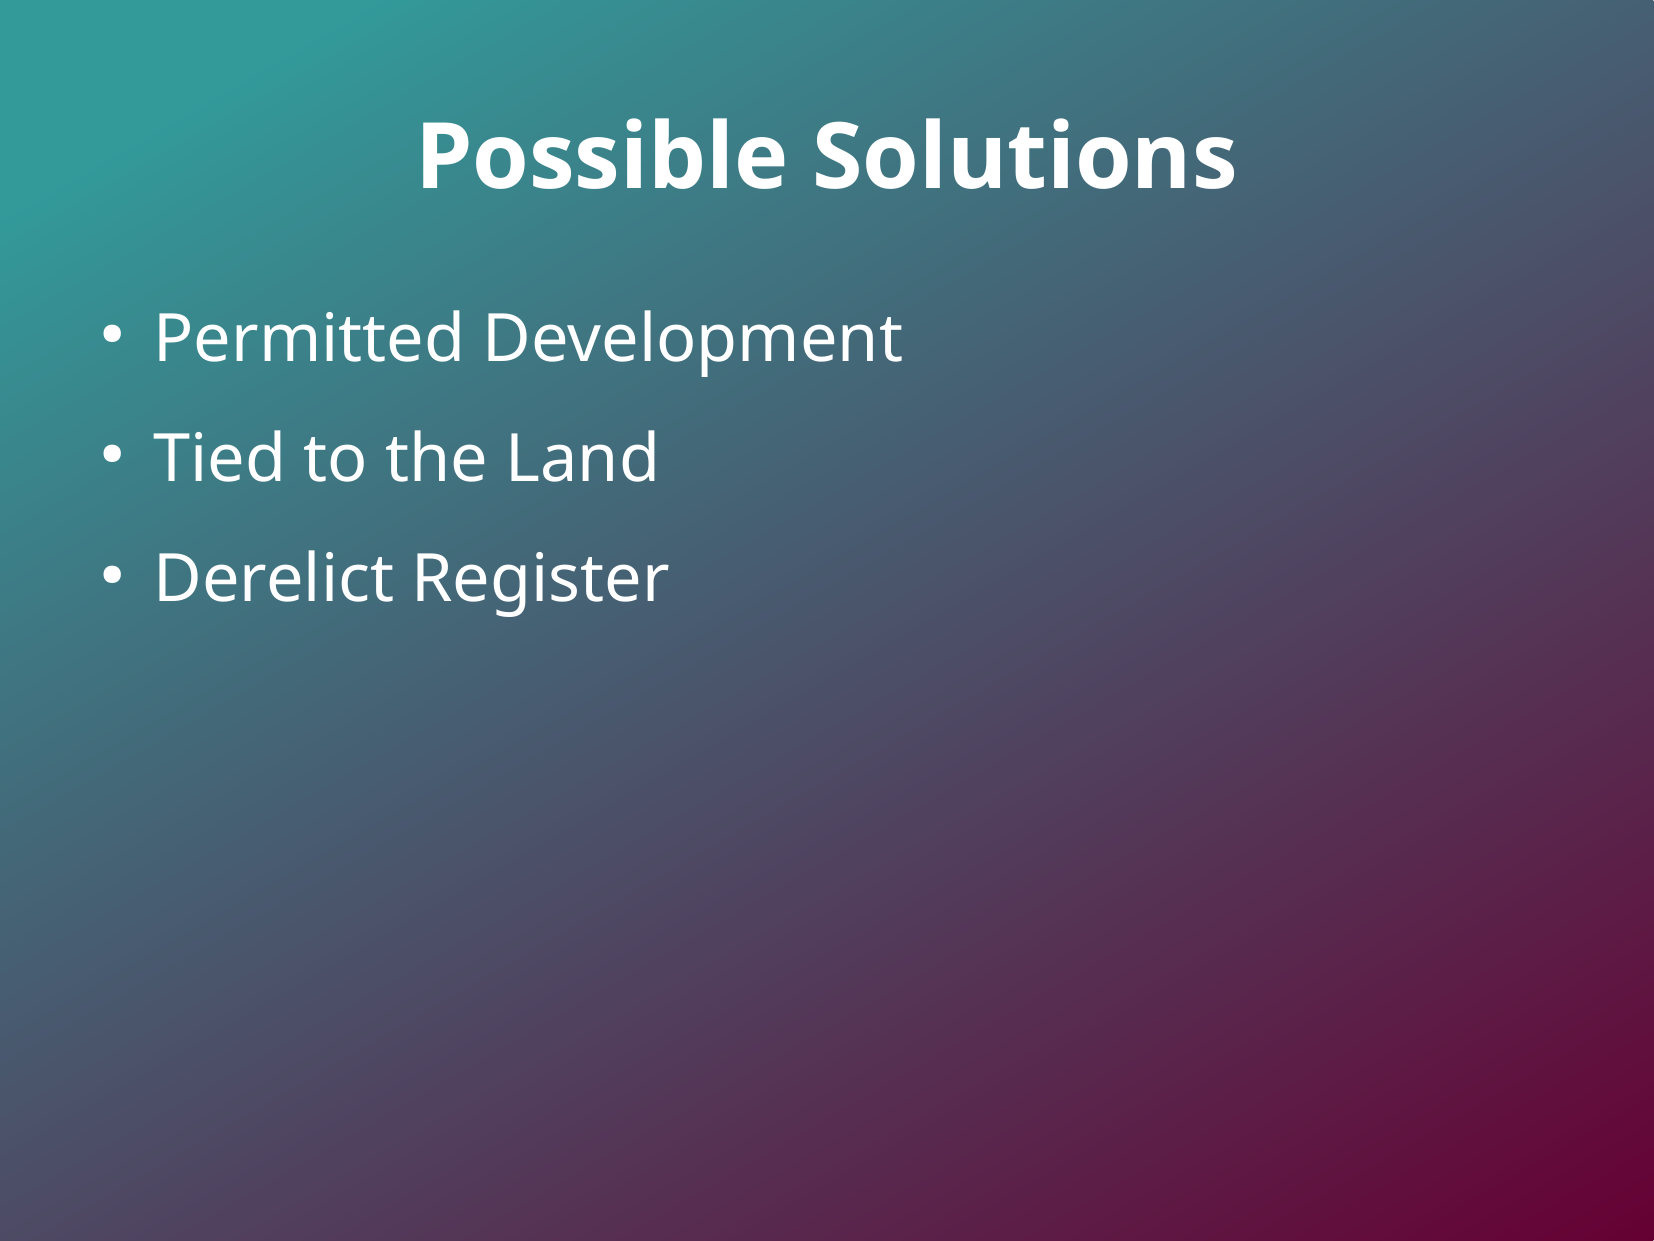

# Possible Solutions
Permitted Development
Tied to the Land
Derelict Register